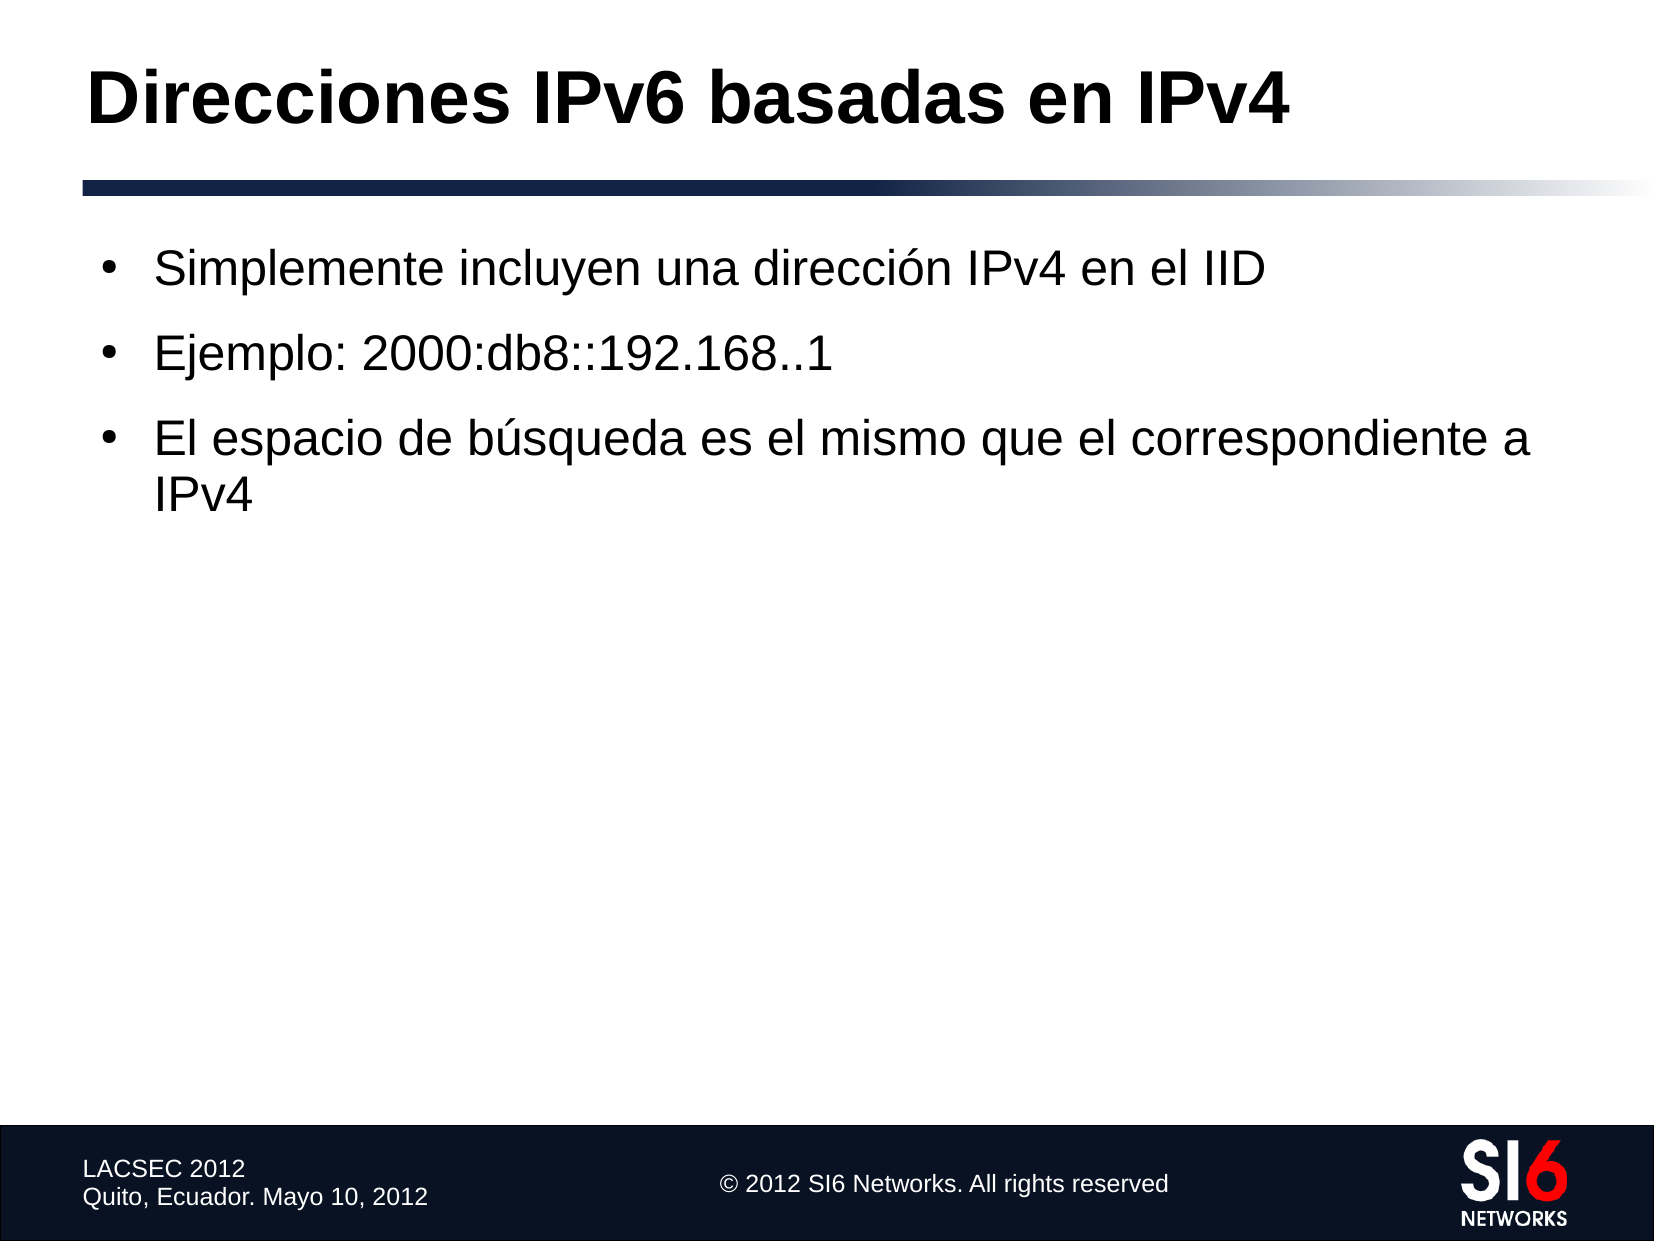

# Direcciones IPv6 basadas en IPv4
Simplemente incluyen una dirección IPv4 en el IID
Ejemplo: 2000:db8::192.168..1
El espacio de búsqueda es el mismo que el correspondiente a IPv4